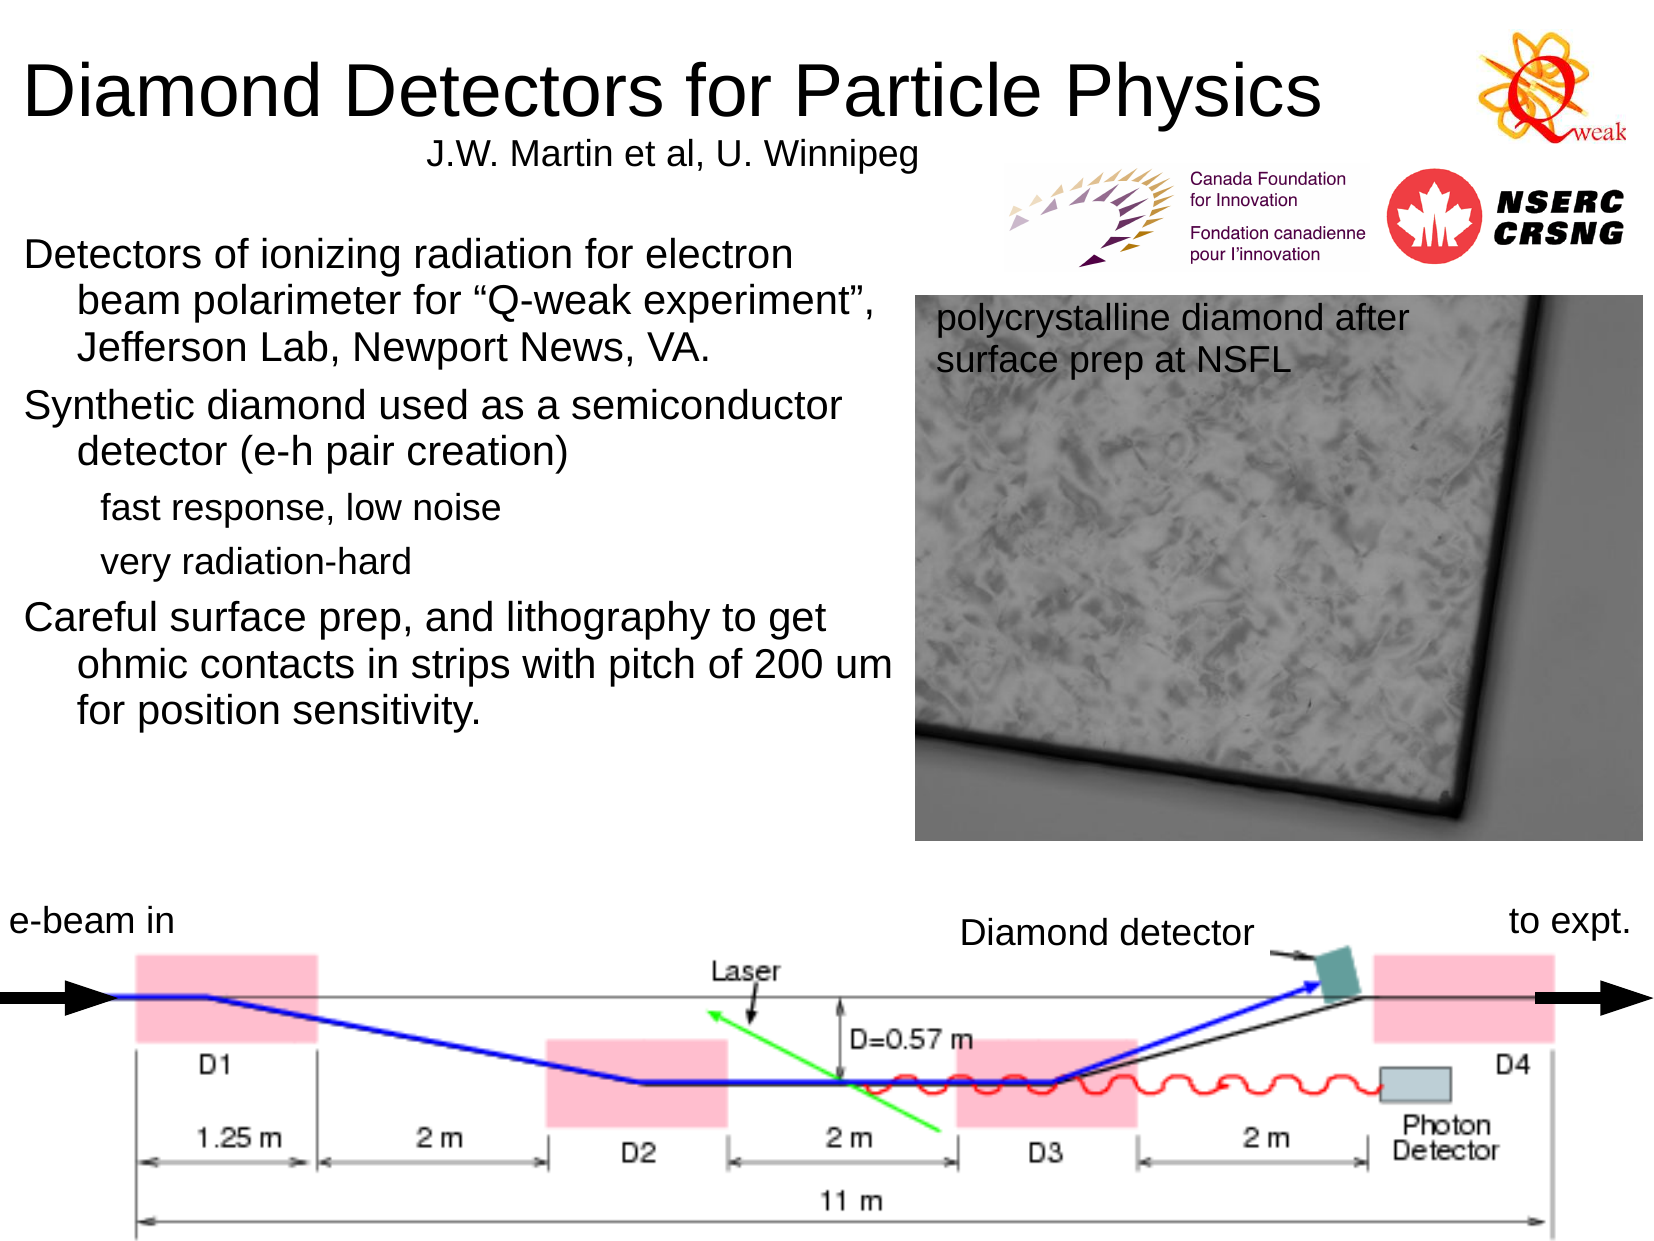

# Diamond Detectors for Particle Physics J.W. Martin et al, U. Winnipeg
Detectors of ionizing radiation for electron beam polarimeter for “Q-weak experiment”, Jefferson Lab, Newport News, VA.
Synthetic diamond used as a semiconductor detector (e-h pair creation)
fast response, low noise
very radiation-hard
Careful surface prep, and lithography to get ohmic contacts in strips with pitch of 200 um for position sensitivity.
polycrystalline diamond after
surface prep at NSFL
e-beam in
to expt.
Diamond detector